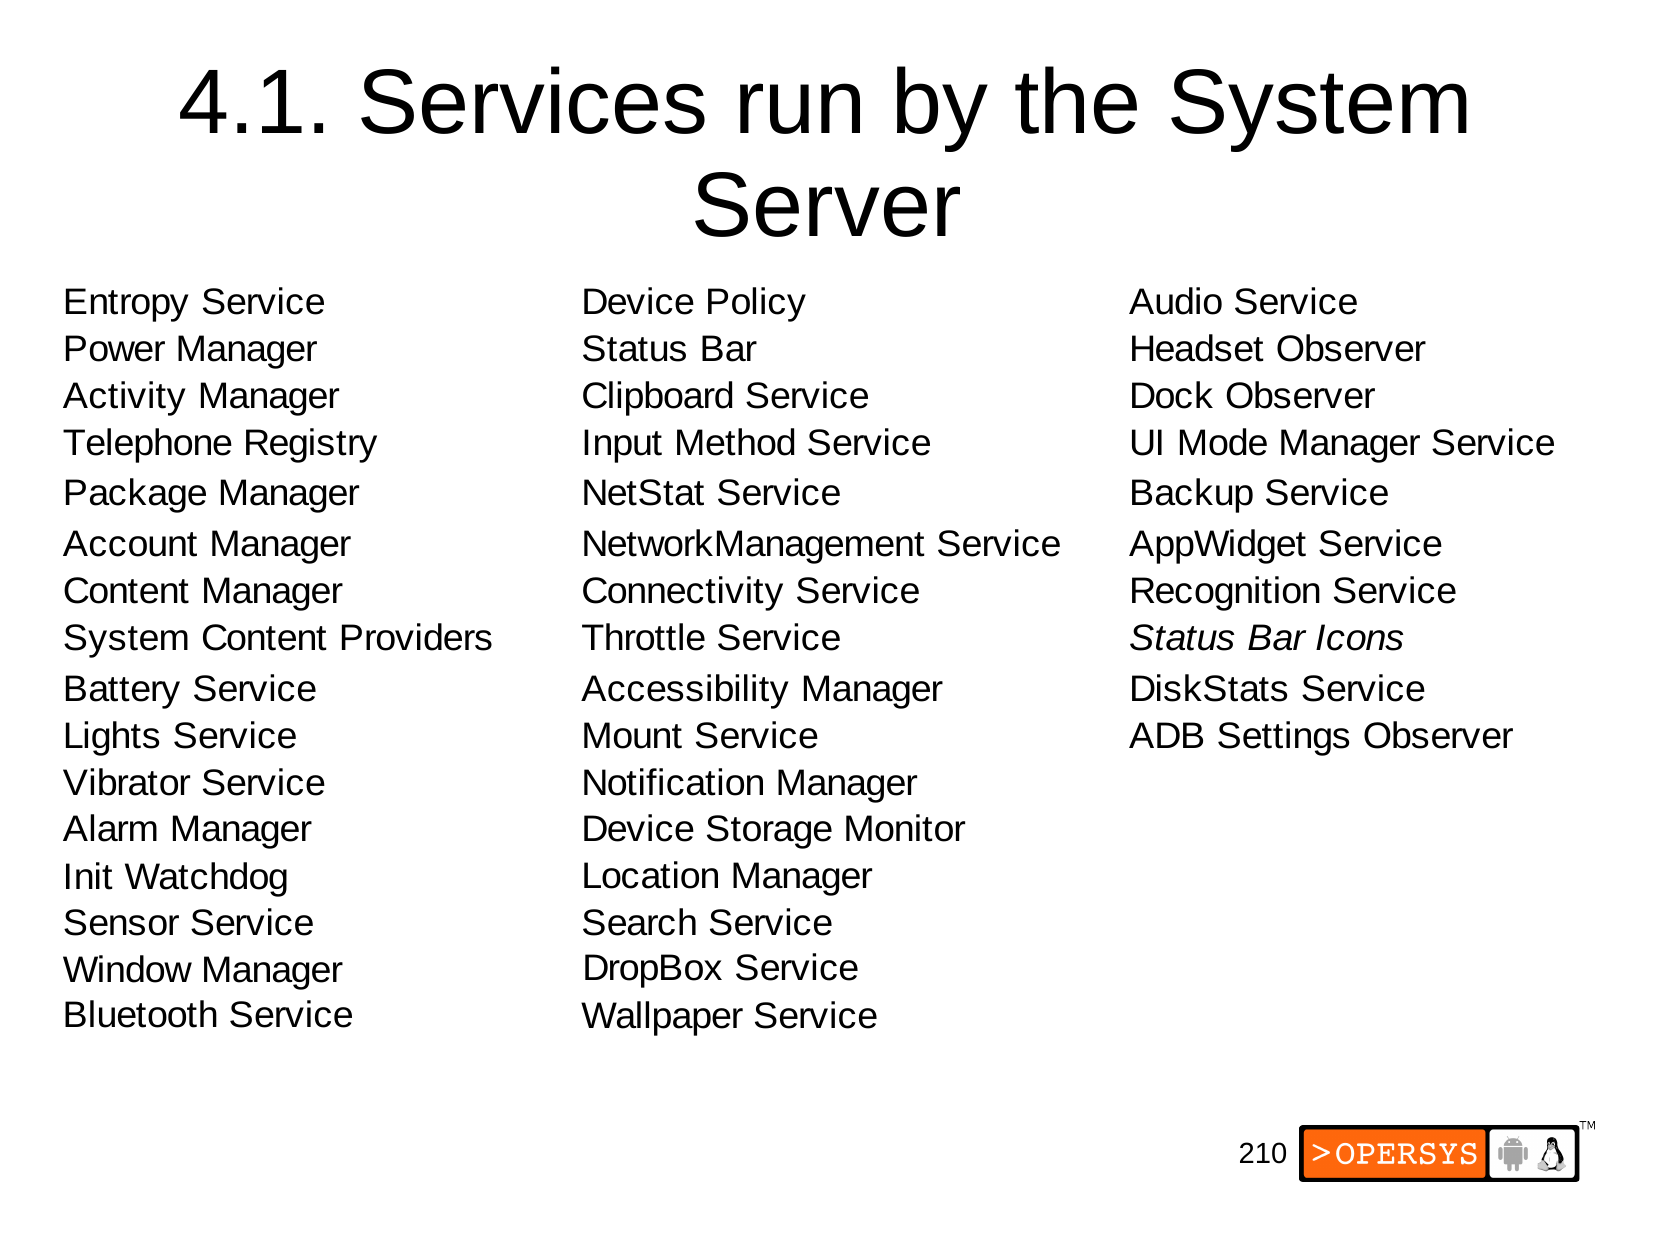

# 4.1. Services run by the System Server